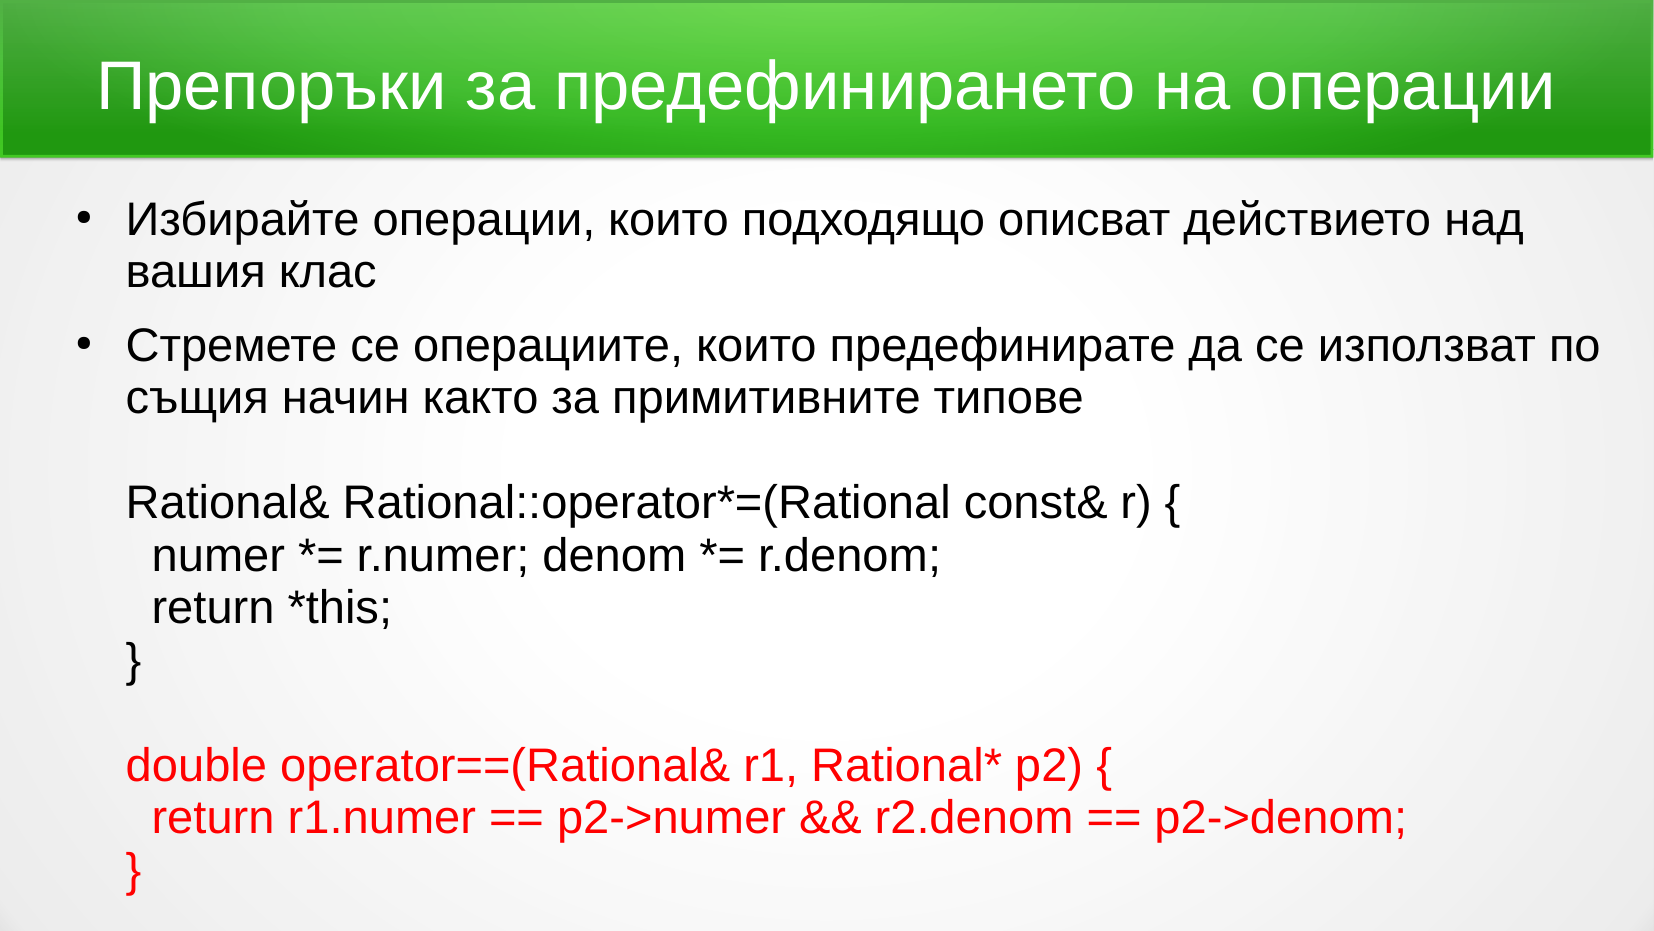

# Препоръки за предефинирането на операции
Избирайте операции, които подходящо описват действието над вашия клас
Стремете се операциите, които предефинирате да се използват по същия начин както за примитивните типове
Rational& Rational::operator*=(Rational const& r) {
 numer *= r.numer; denom *= r.denom;
 return *this;
}
double operator==(Rational& r1, Rational* p2) {
 return r1.numer == p2->numer && r2.denom == p2->denom;
}